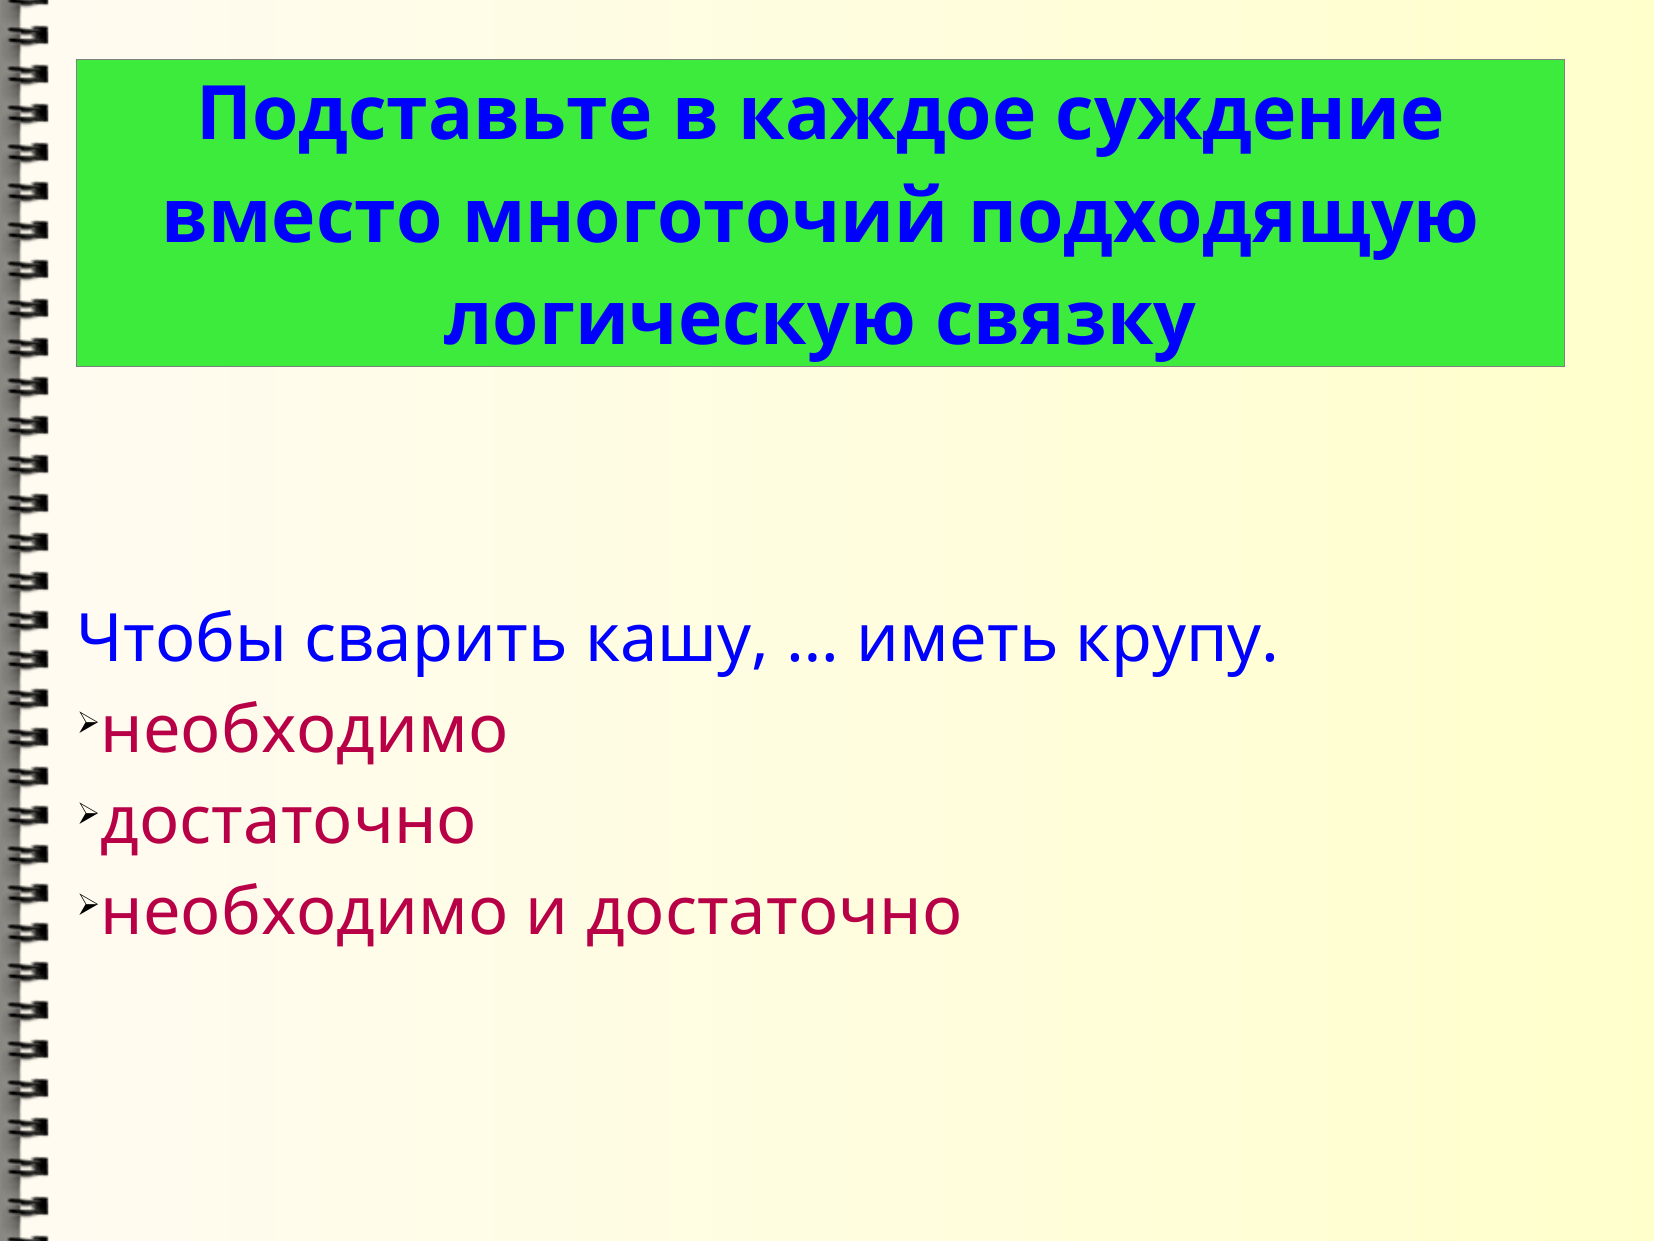

# Подставьте в каждое суждение вместо многоточий подходящую логическую связку
Чтобы сварить кашу, … иметь крупу.
необходимо
достаточно
необходимо и достаточно